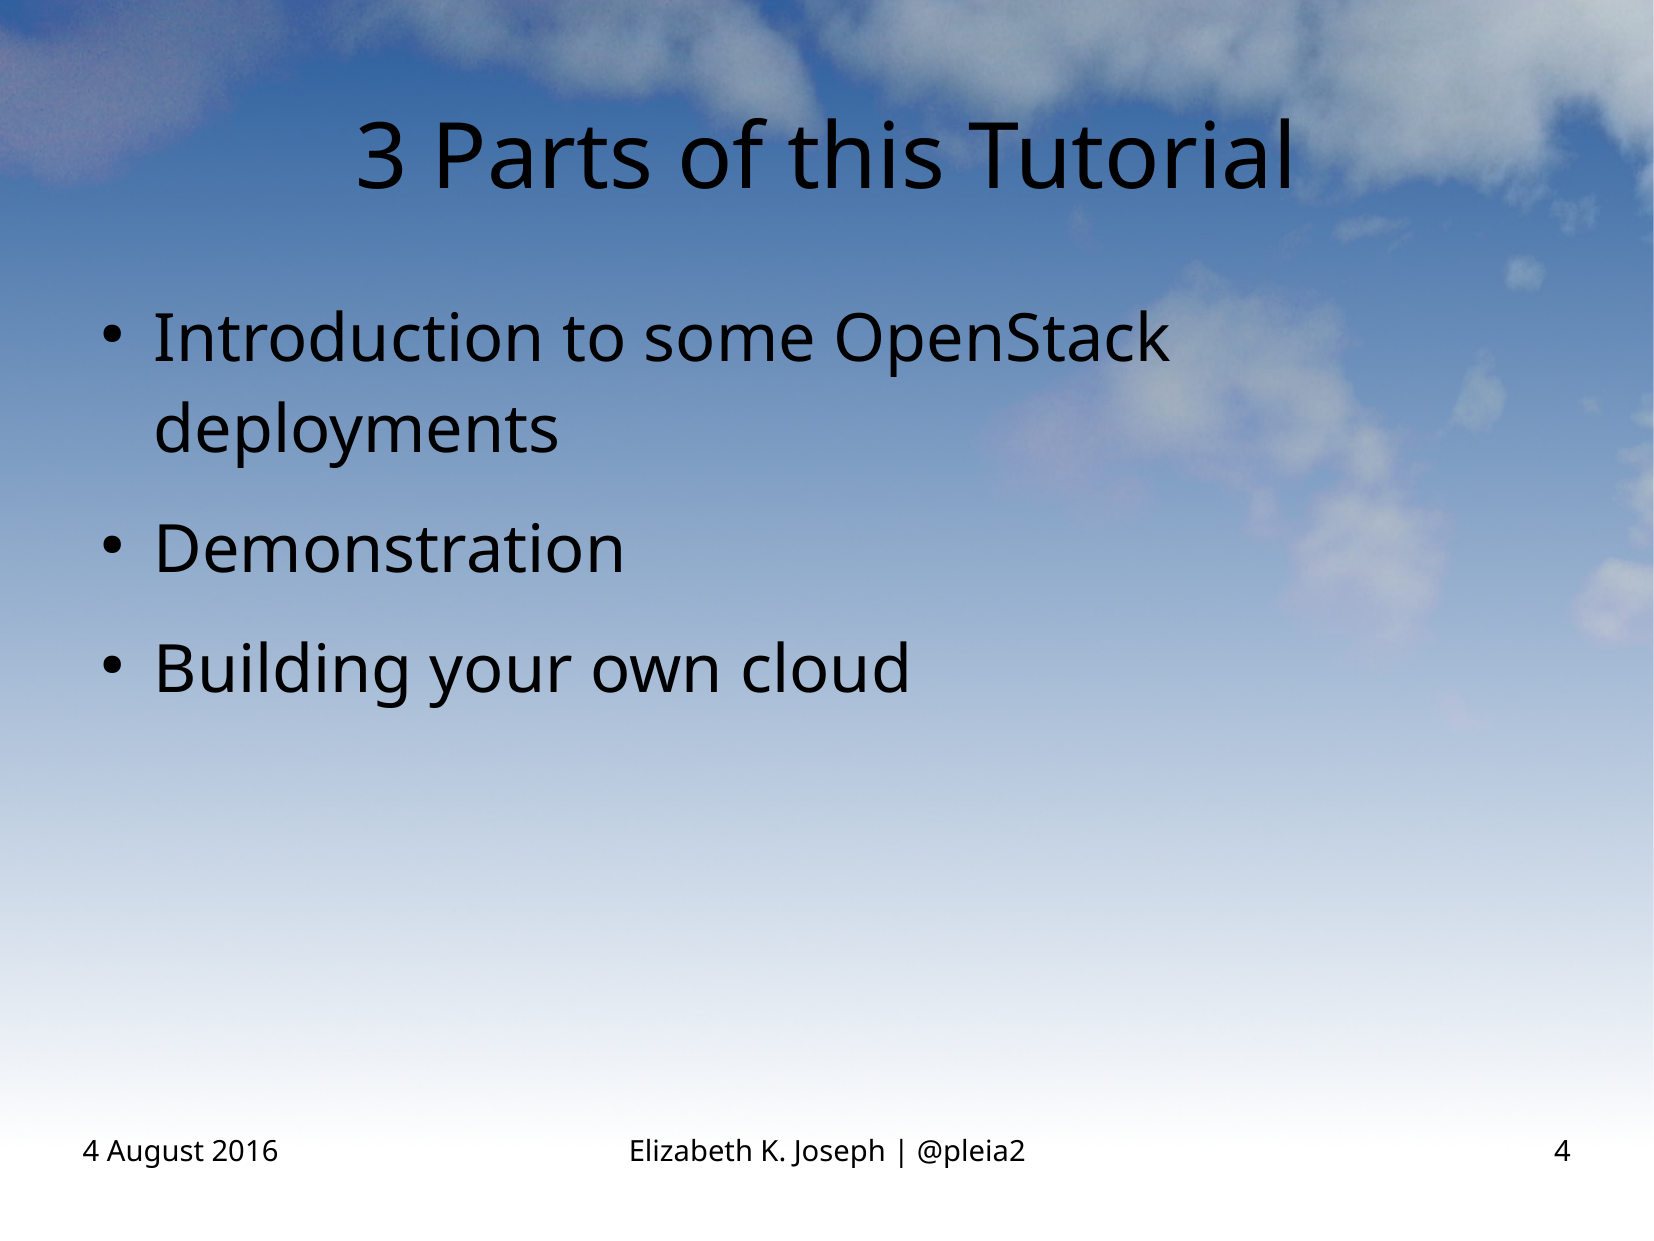

# 3 Parts of this Tutorial
Introduction to some OpenStack deployments
Demonstration
Building your own cloud
4 August 2016
Elizabeth K. Joseph | @pleia2
4